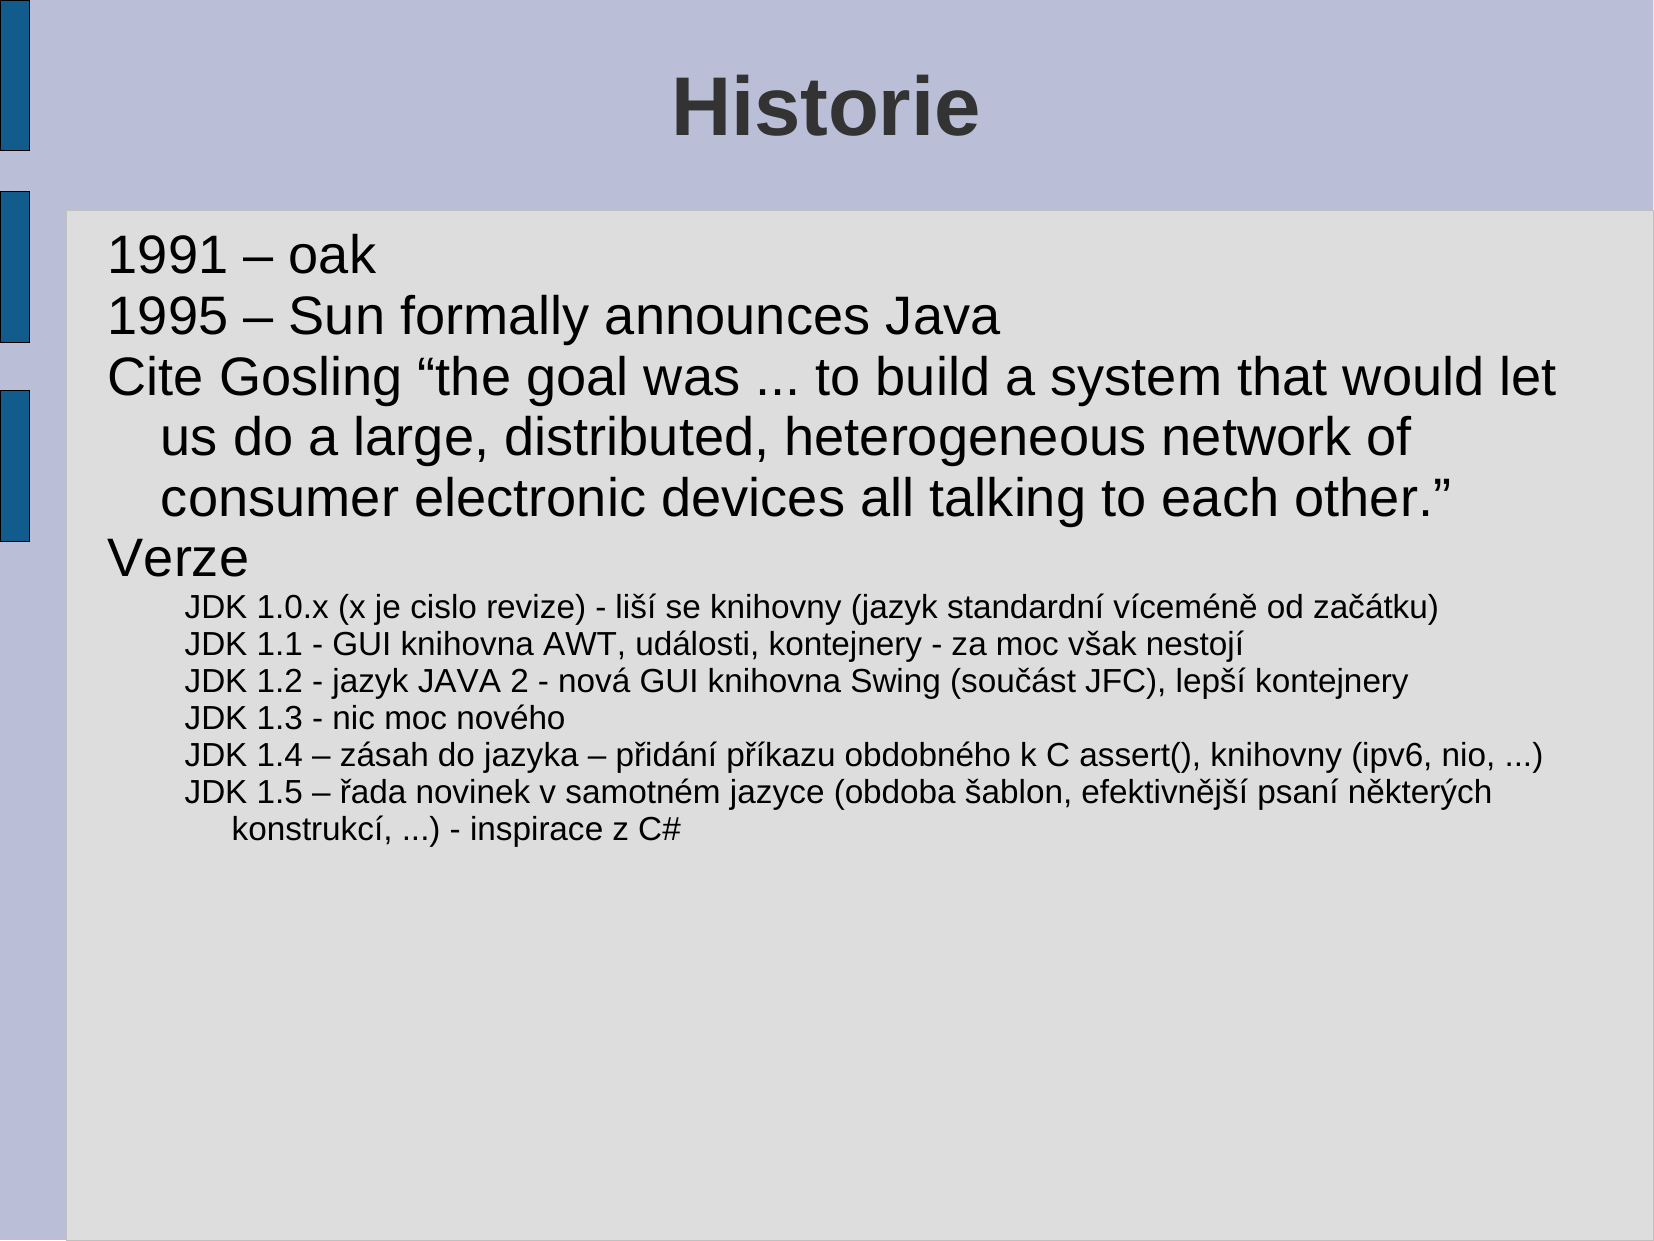

# Historie
1991 – oak
1995 – Sun formally announces Java
Cite Gosling “the goal was ... to build a system that would let us do a large, distributed, heterogeneous network of consumer electronic devices all talking to each other.”
Verze
JDK 1.0.x (x je cislo revize) - liší se knihovny (jazyk standardní víceméně od začátku)
JDK 1.1 - GUI knihovna AWT, události, kontejnery - za moc však nestojí
JDK 1.2 - jazyk JAVA 2 - nová GUI knihovna Swing (součást JFC), lepší kontejnery
JDK 1.3 - nic moc nového
JDK 1.4 – zásah do jazyka – přidání příkazu obdobného k C assert(), knihovny (ipv6, nio, ...)
JDK 1.5 – řada novinek v samotném jazyce (obdoba šablon, efektivnější psaní některých konstrukcí, ...) - inspirace z C#